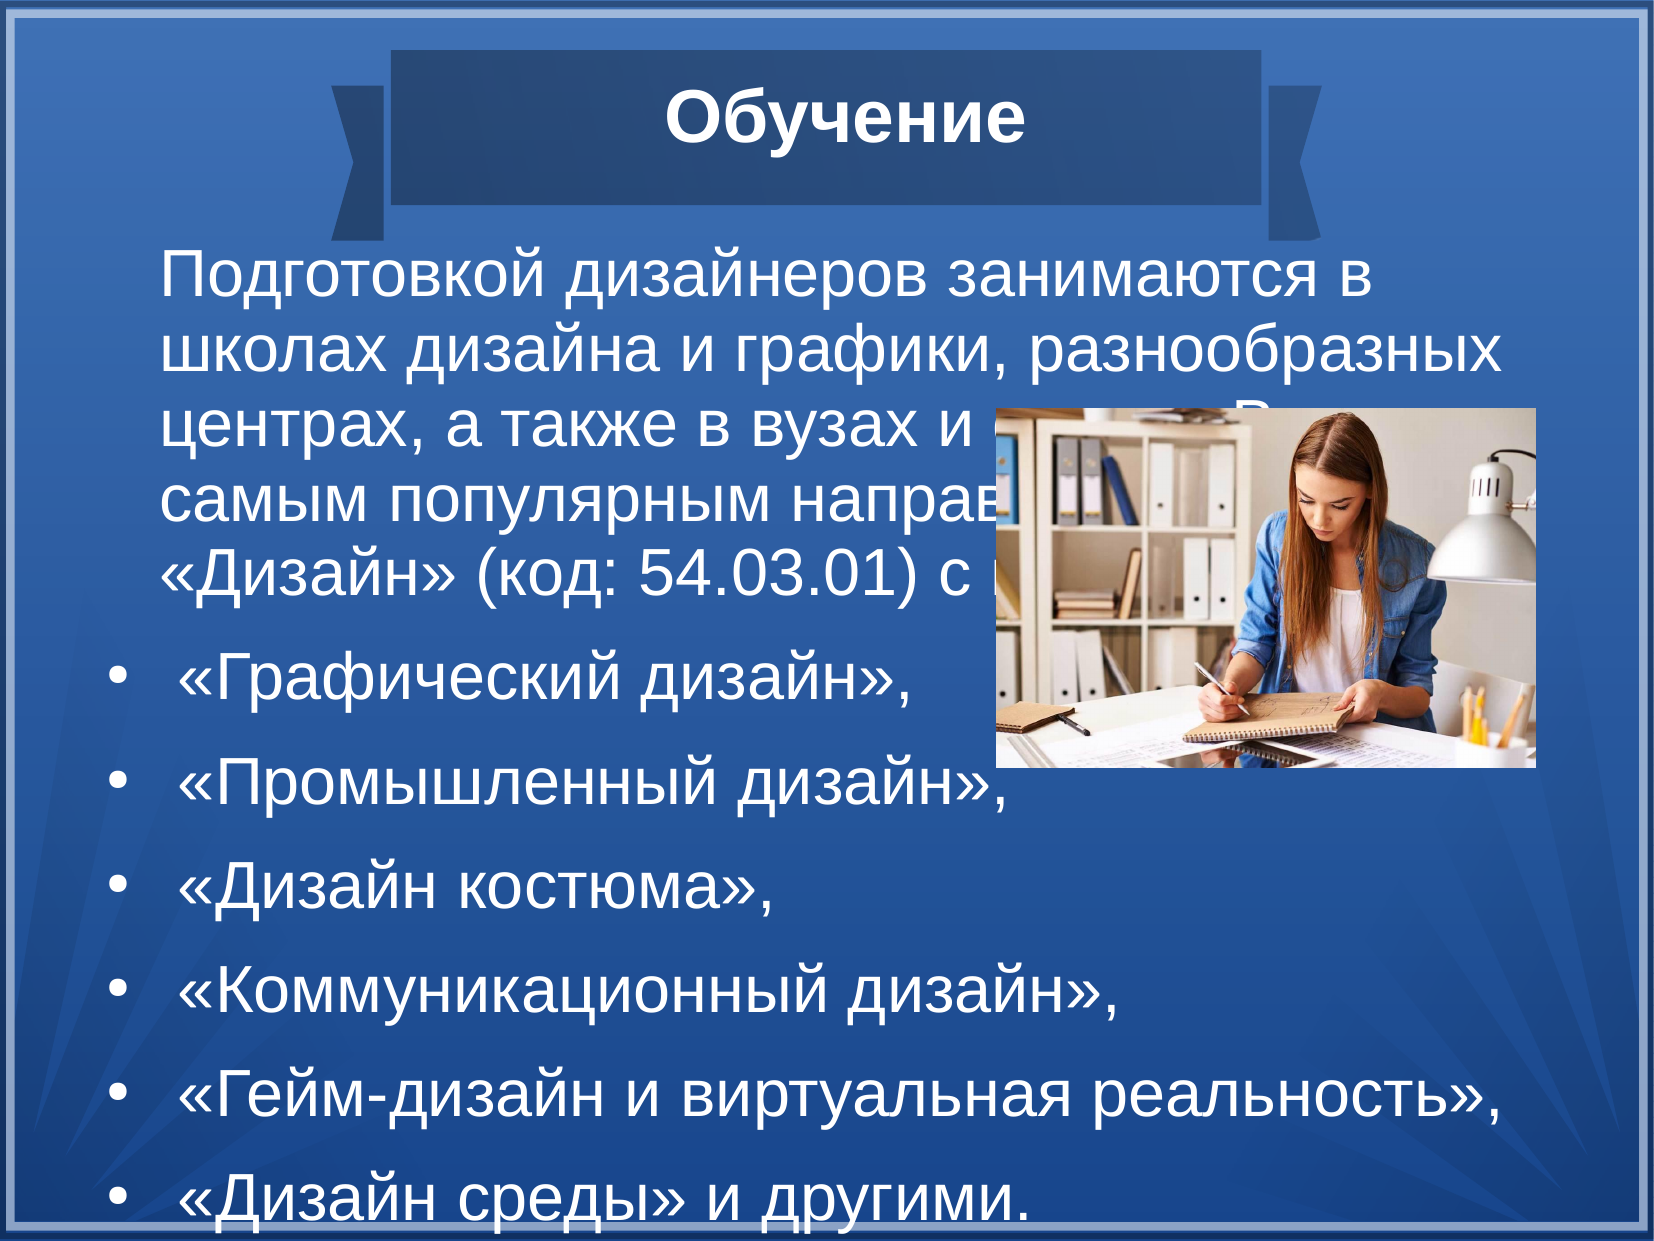

# Обучение
Подготовкой дизайнеров занимаются в школах дизайна и графики, разнообразных центрах, а также в вузах и ссузах. В вузах самым популярным направлением является «Дизайн» (код: 54.03.01) с профилями:
 «Графический дизайн»,
 «Промышленный дизайн»,
 «Дизайн костюма»,
 «Коммуникационный дизайн»,
 «Гейм-дизайн и виртуальная реальность»,
 «Дизайн среды» и другими.
После окончания 9 и 11 классов можно поступить в колледж, чтобы получить образование по специальности «Дизайн» (по отраслям) (код: 54.02.01). Ведется подготовка графических дизайнеров, дизайнеров костюмов, среды, интерьеров и других специалистов. При поступлении нужно успешно пройти творческое испытание, нарисовав, например, натюрморт в карандаше.